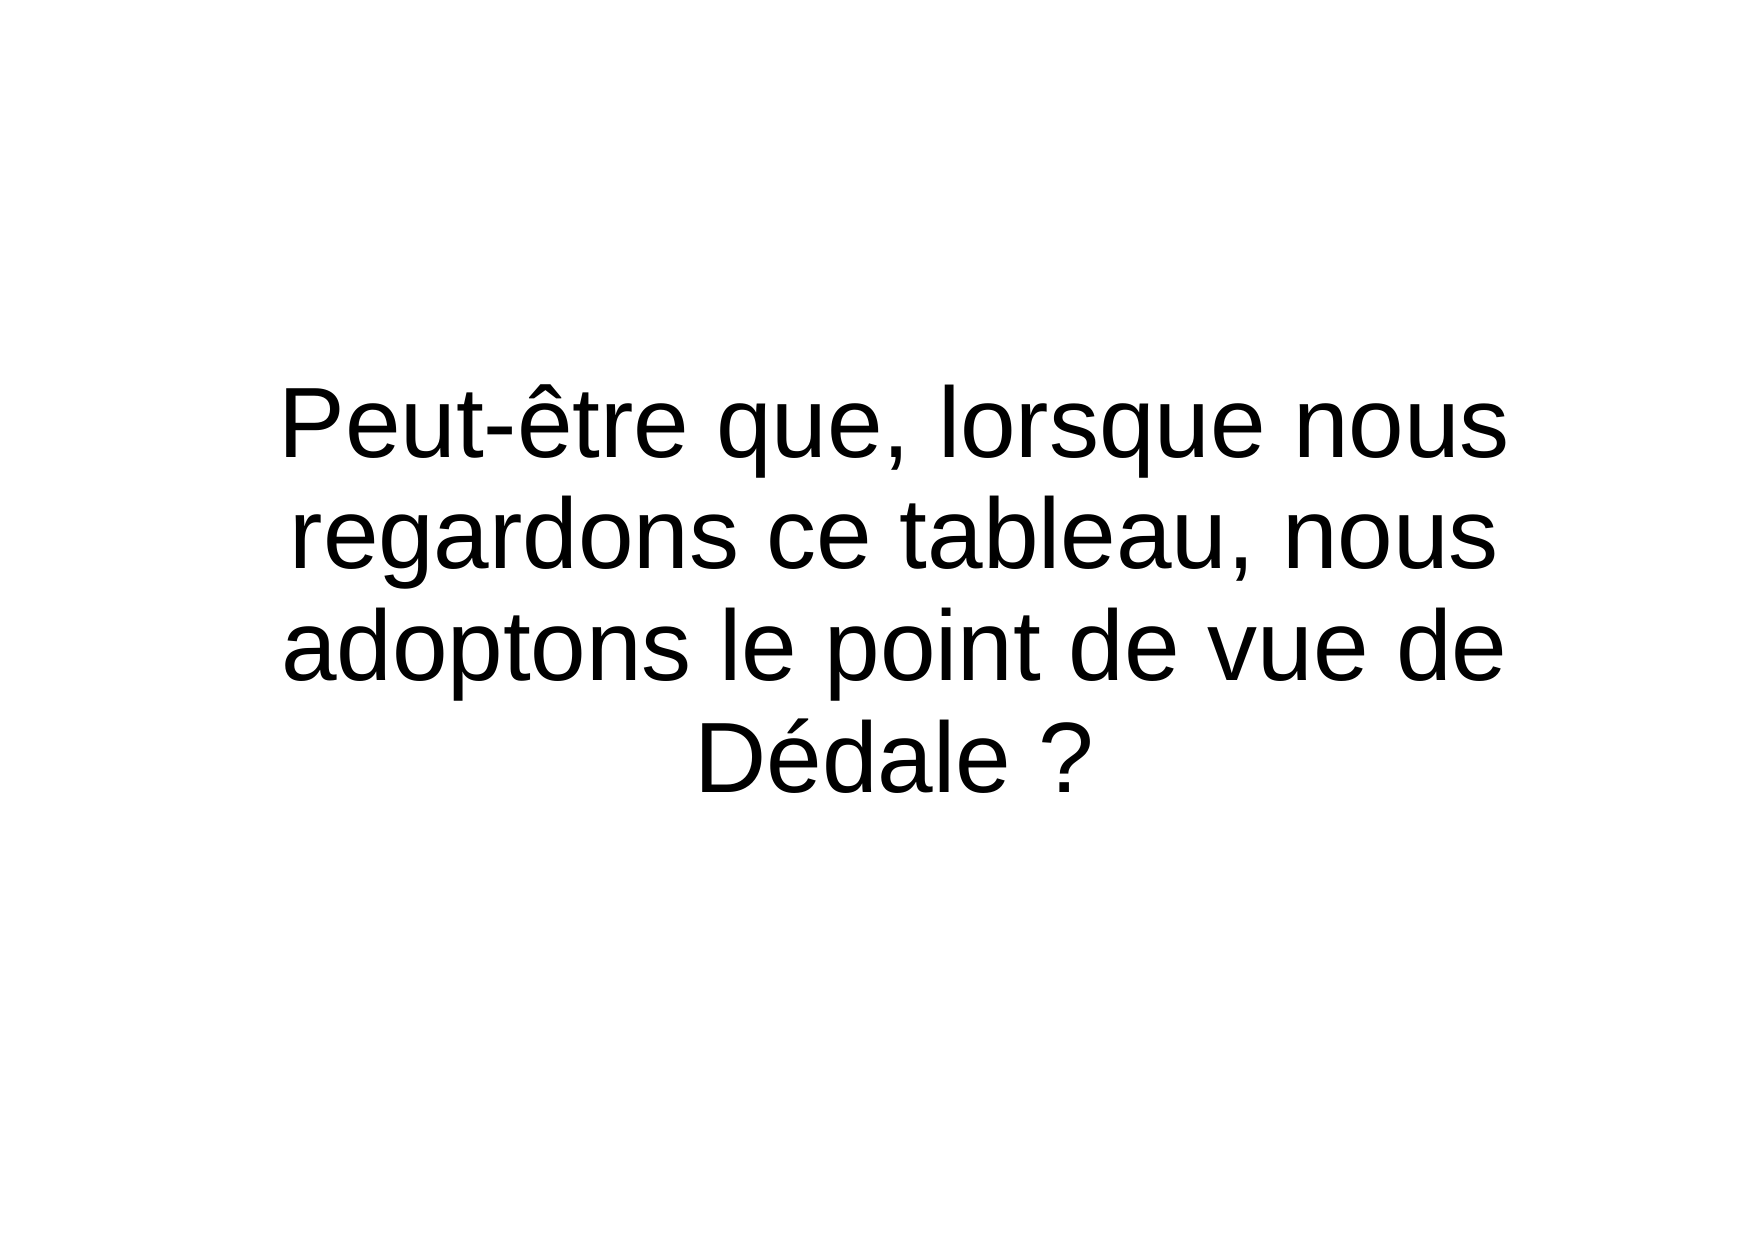

Peut-être que, lorsque nous regardons ce tableau, nous adoptons le point de vue de Dédale ?